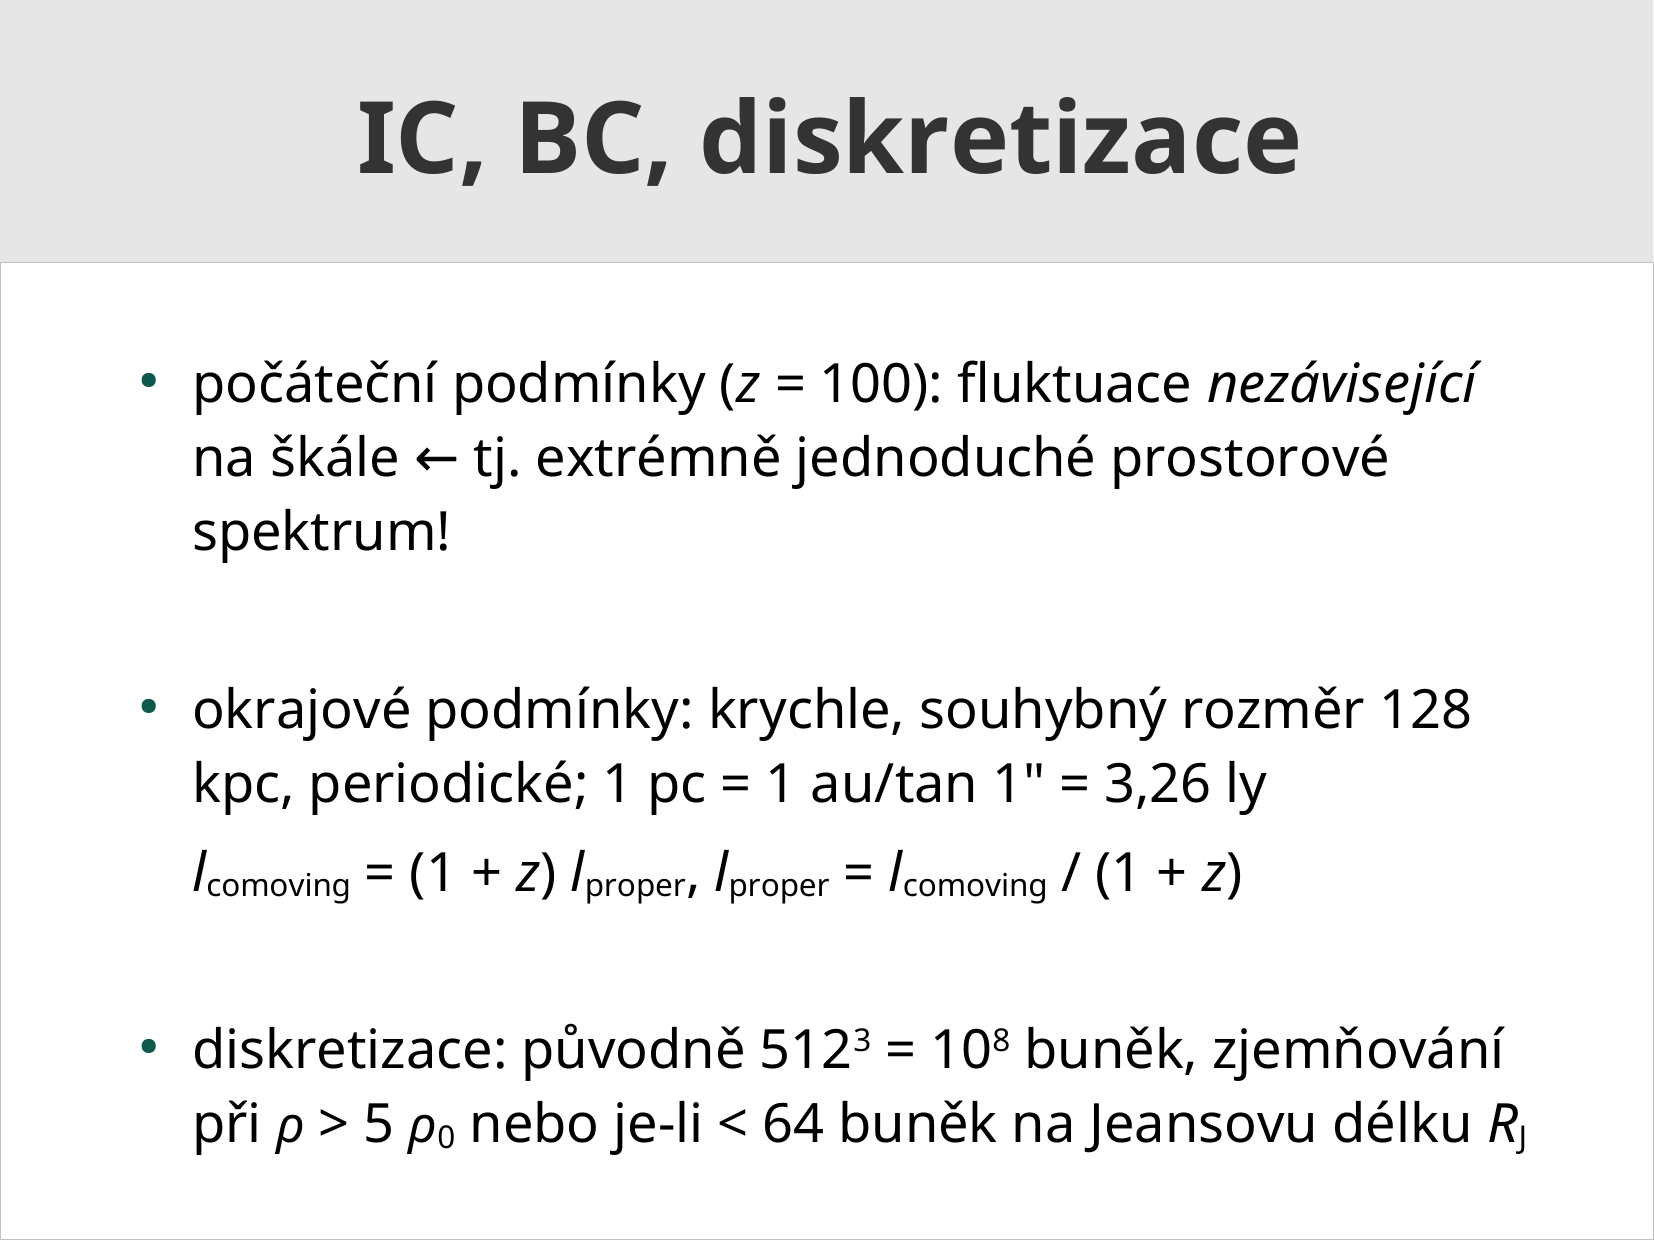

# IC, BC, diskretizace
počáteční podmínky (z = 100): fluktuace nezávisející na škále ← tj. extrémně jednoduché prostorové spektrum!
okrajové podmínky: krychle, souhybný rozměr 128 kpc, periodické; 1 pc = 1 au/tan 1" = 3,26 ly
lcomoving = (1 + z) lproper, lproper = lcomoving / (1 + z)
diskretizace: původně 5123 = 108 buněk, zjemňování při ρ > 5 ρ0 nebo je-li < 64 buněk na Jeansovu délku RJ